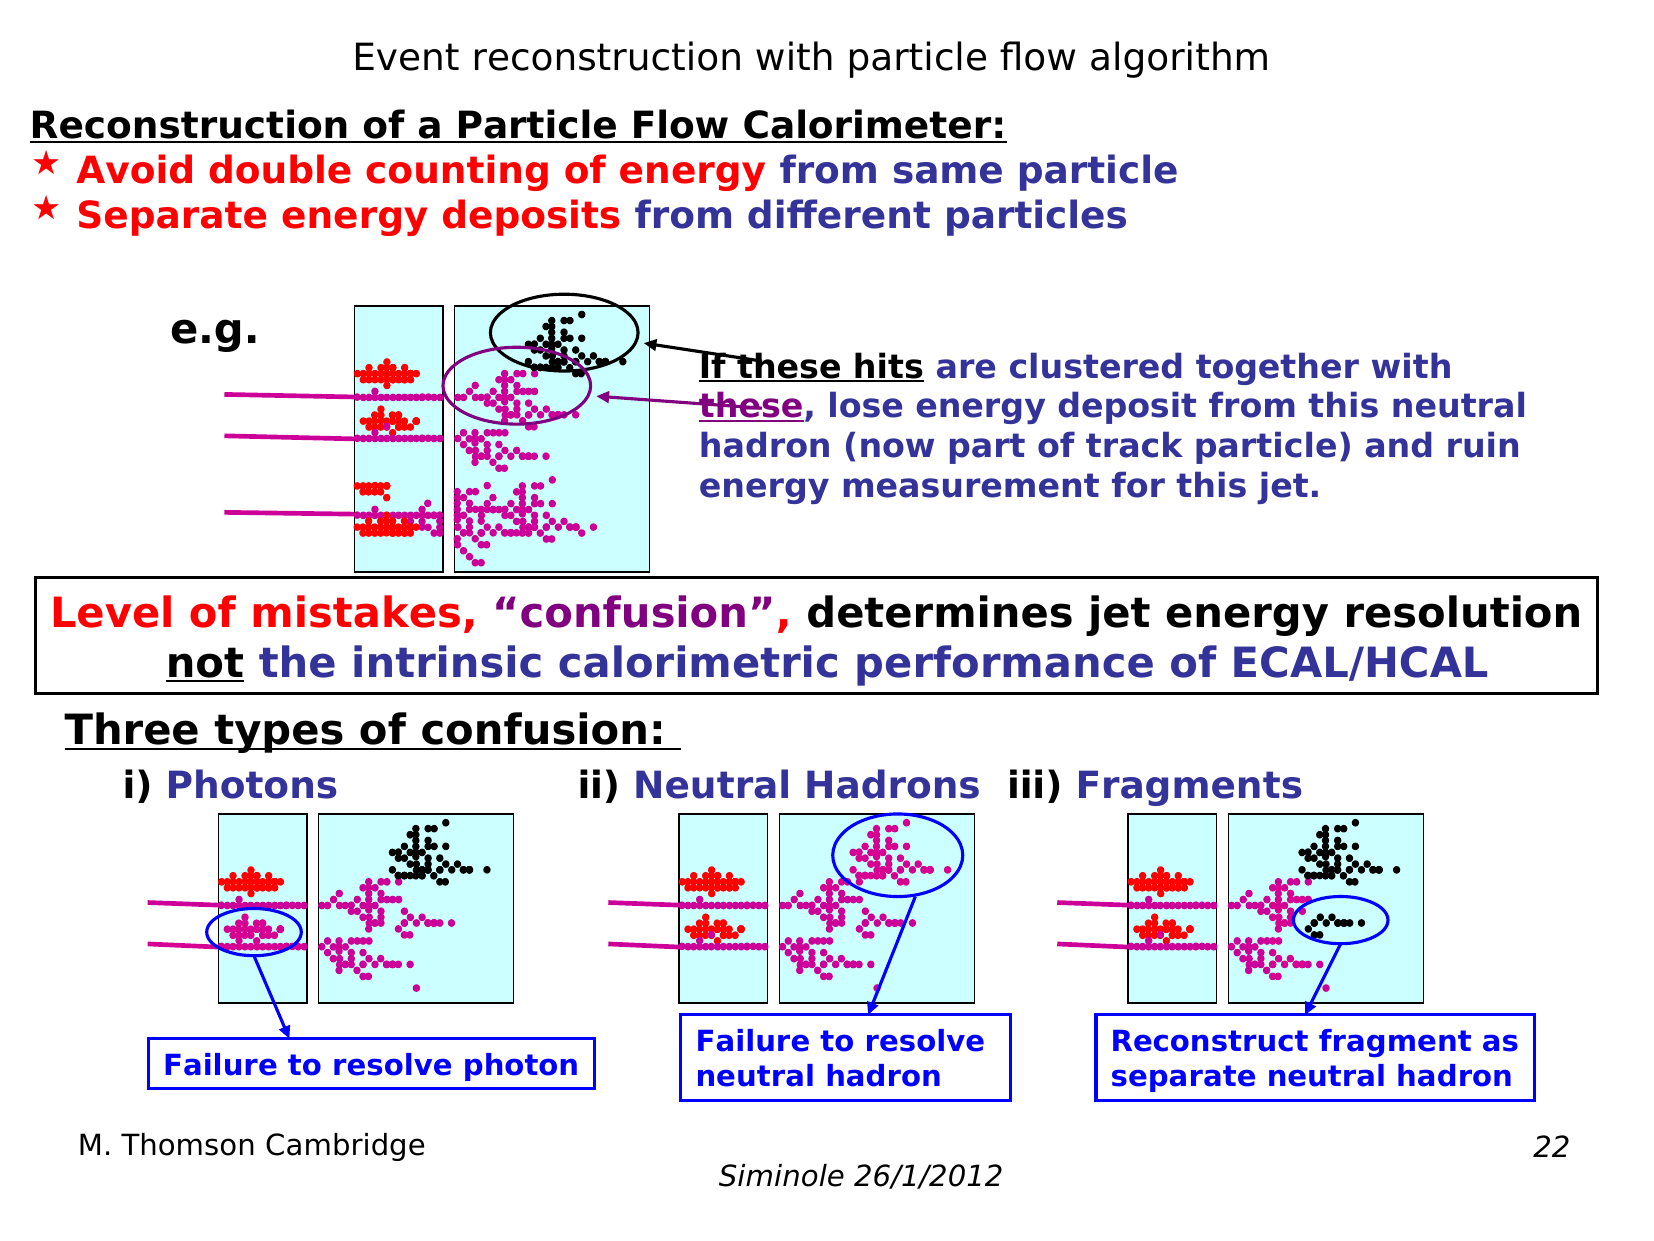

Event reconstruction with particle flow algorithm
Reconstruction of a Particle Flow Calorimeter:
 Avoid double counting of energy from same particle
 Separate energy deposits from different particles
e.g.
If these hits are clustered together with
these, lose energy deposit from this neutral
hadron (now part of track particle) and ruin
energy measurement for this jet.
Level of mistakes, “confusion”, determines jet energy resolution
 not the intrinsic calorimetric performance of ECAL/HCAL
Three types of confusion:
i) Photons
ii) Neutral Hadrons
iii) Fragments
Failure to resolve
neutral hadron
Reconstruct fragment as
separate neutral hadron
Failure to resolve photon
M. Thomson Cambridge
Comite d'evaluation
22